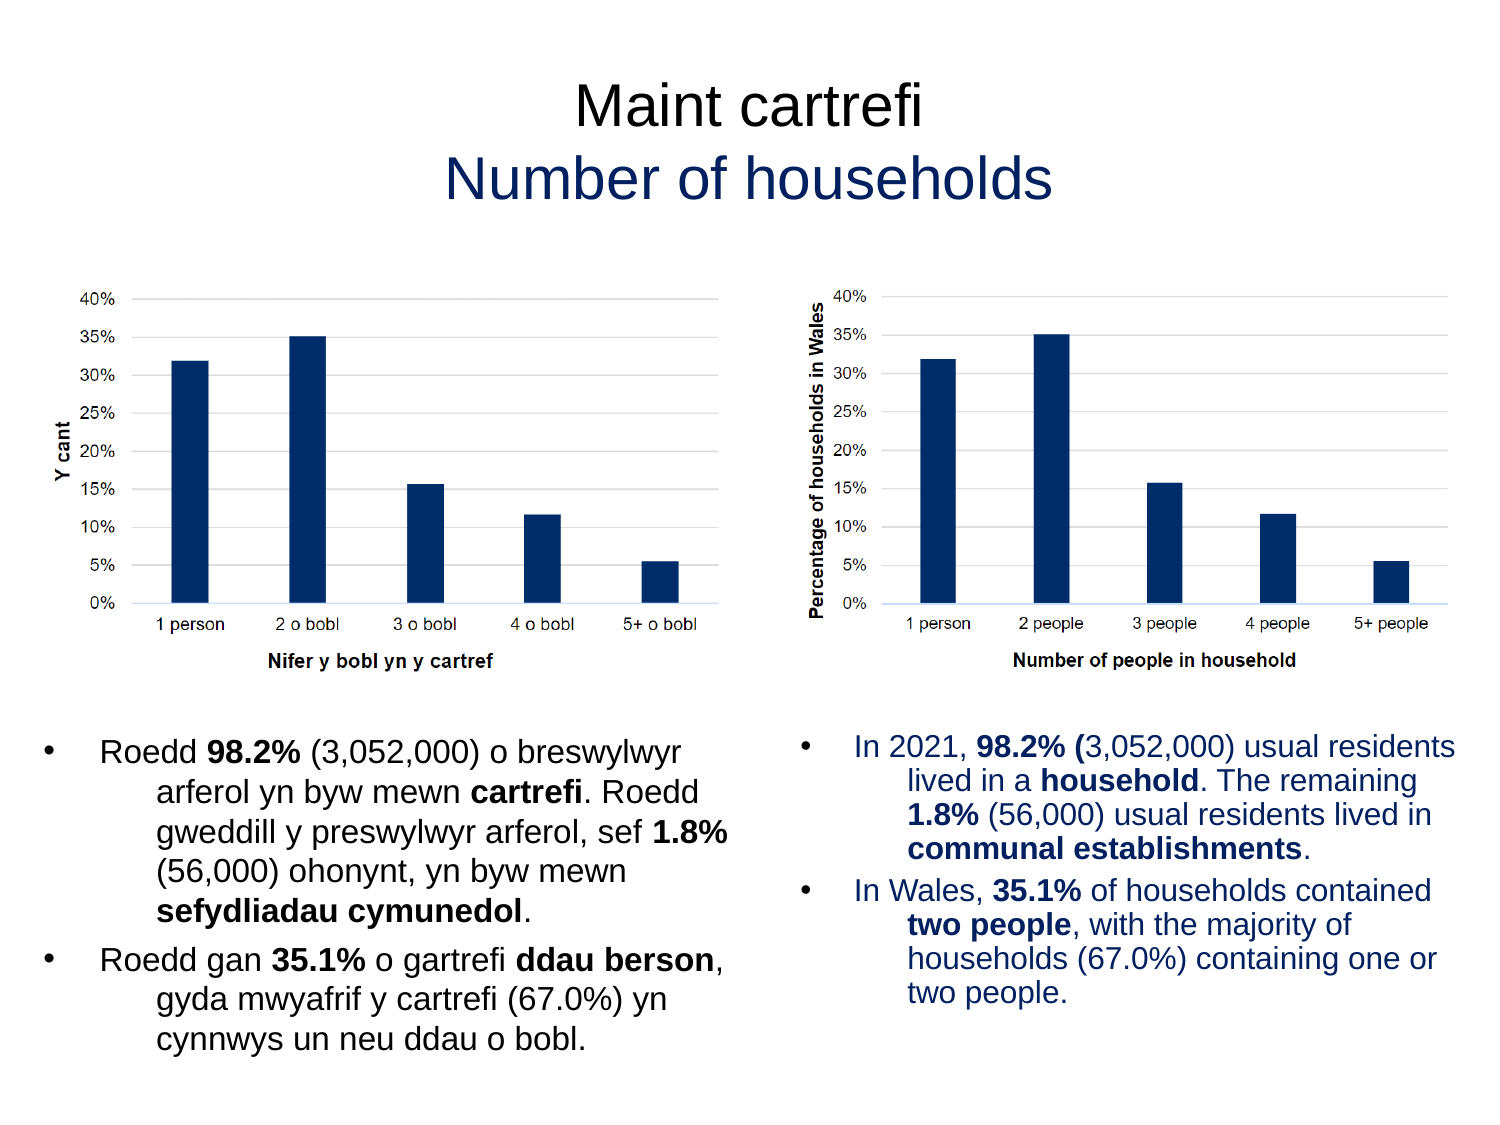

Maint cartrefi
Number of households
# Roedd 98.2% (3,052,000) o breswylwyr arferol yn byw mewn cartrefi. Roedd gweddill y preswylwyr arferol, sef 1.8% (56,000) ohonynt, yn byw mewn sefydliadau cymunedol.
Roedd gan 35.1% o gartrefi ddau berson, gyda mwyafrif y cartrefi (67.0%) yn cynnwys un neu ddau o bobl.
In 2021, 98.2% (3,052,000) usual residents lived in a household. The remaining 1.8% (56,000) usual residents lived in communal establishments.
In Wales, 35.1% of households contained two people, with the majority of households (67.0%) containing one or two people.